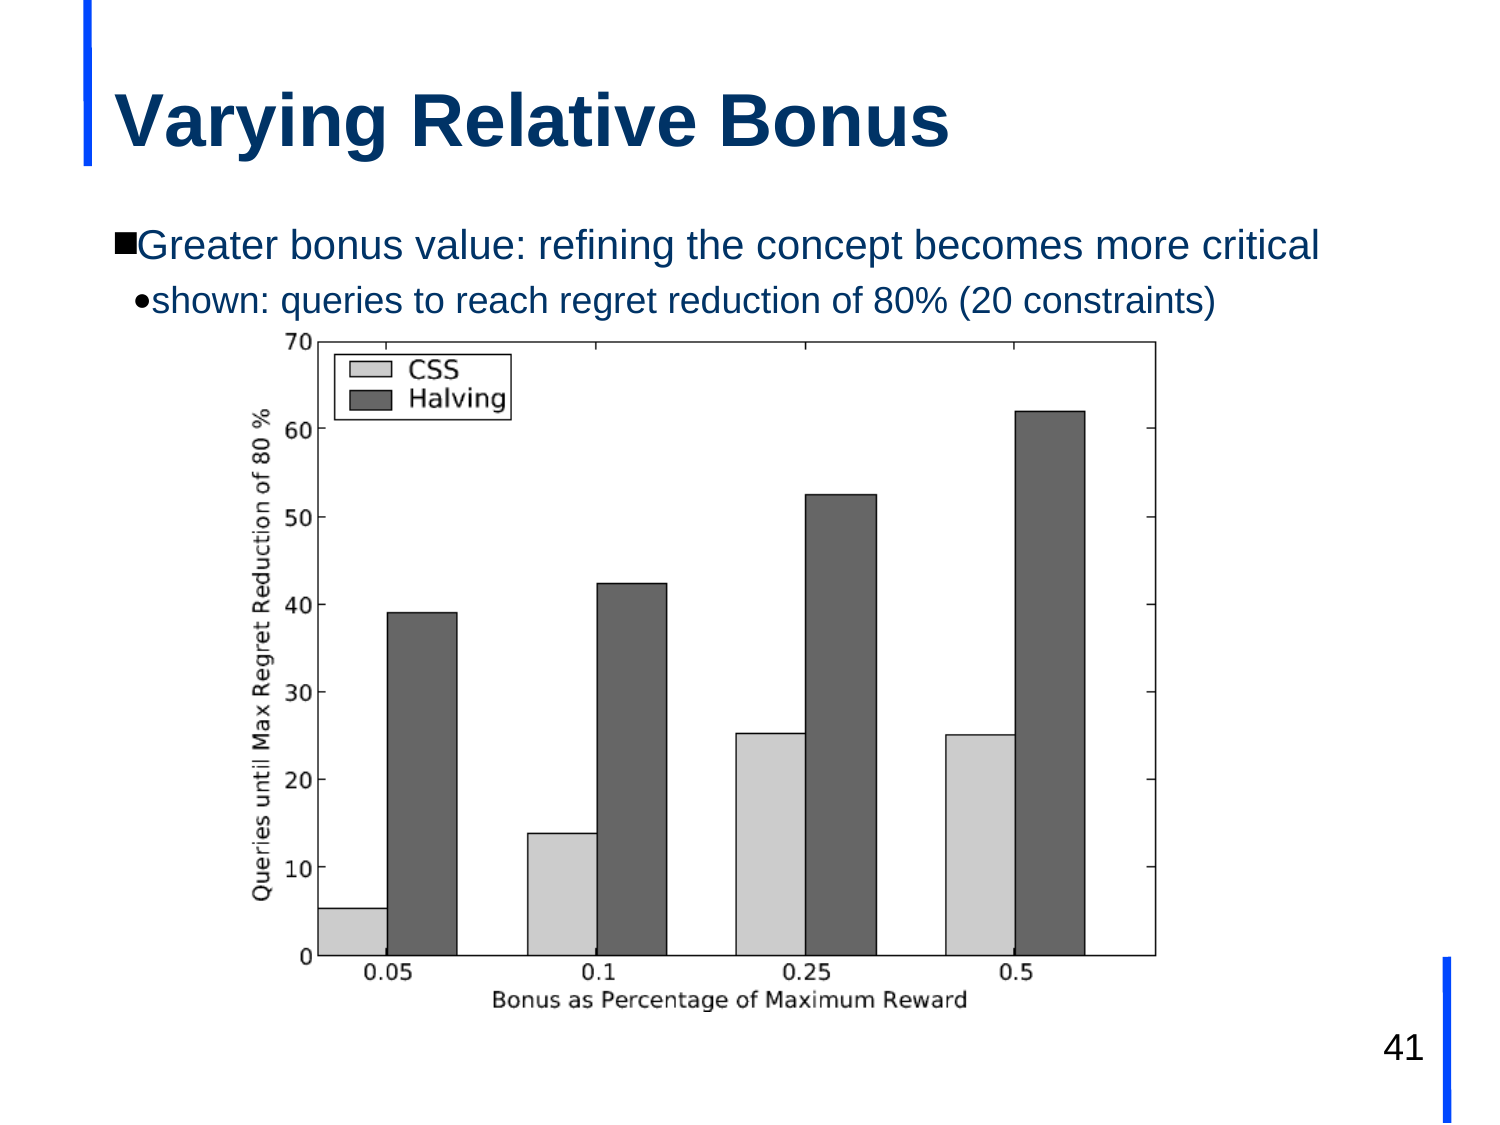

# Varying Relative Bonus
Greater bonus value: refining the concept becomes more critical
shown: queries to reach regret reduction of 80% (20 constraints)
41